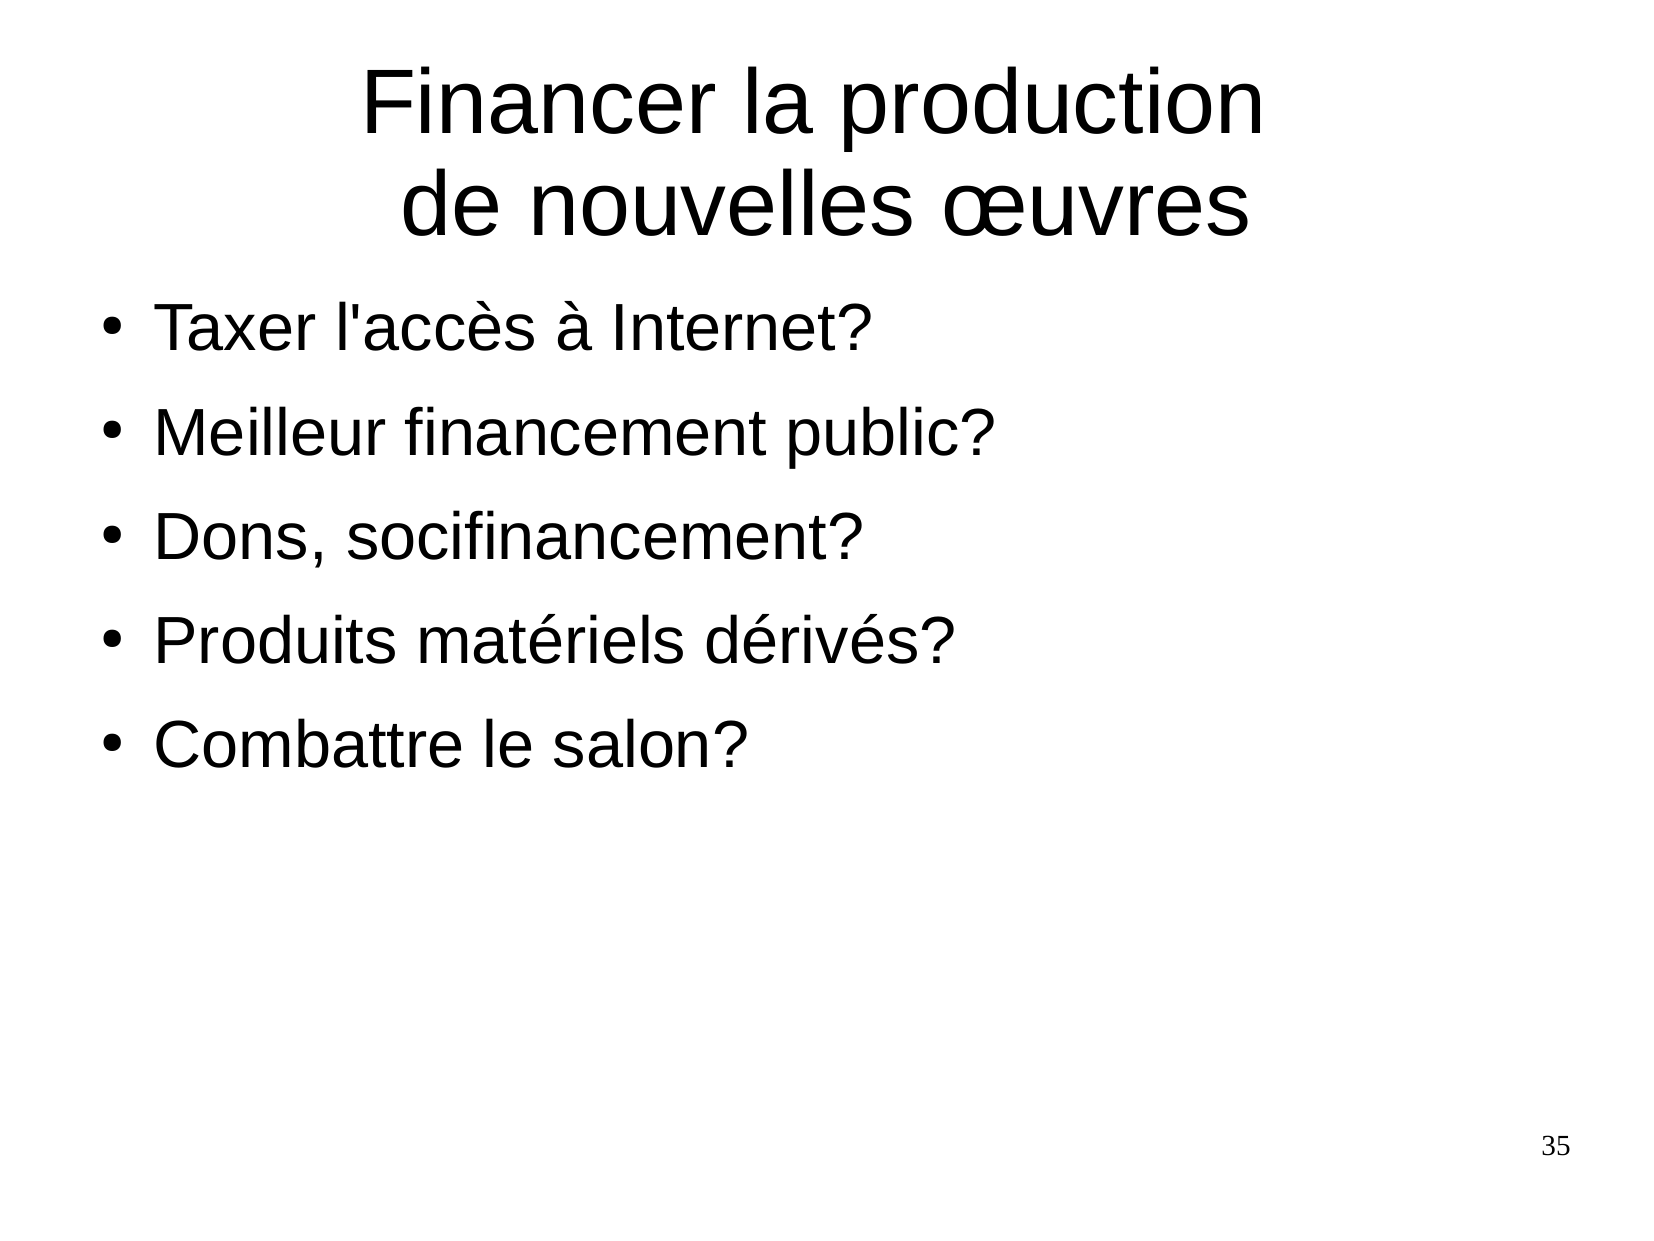

# Financer la production de nouvelles œuvres
Taxer l'accès à Internet?
Meilleur financement public?
Dons, socifinancement?
Produits matériels dérivés?
Combattre le salon?
35